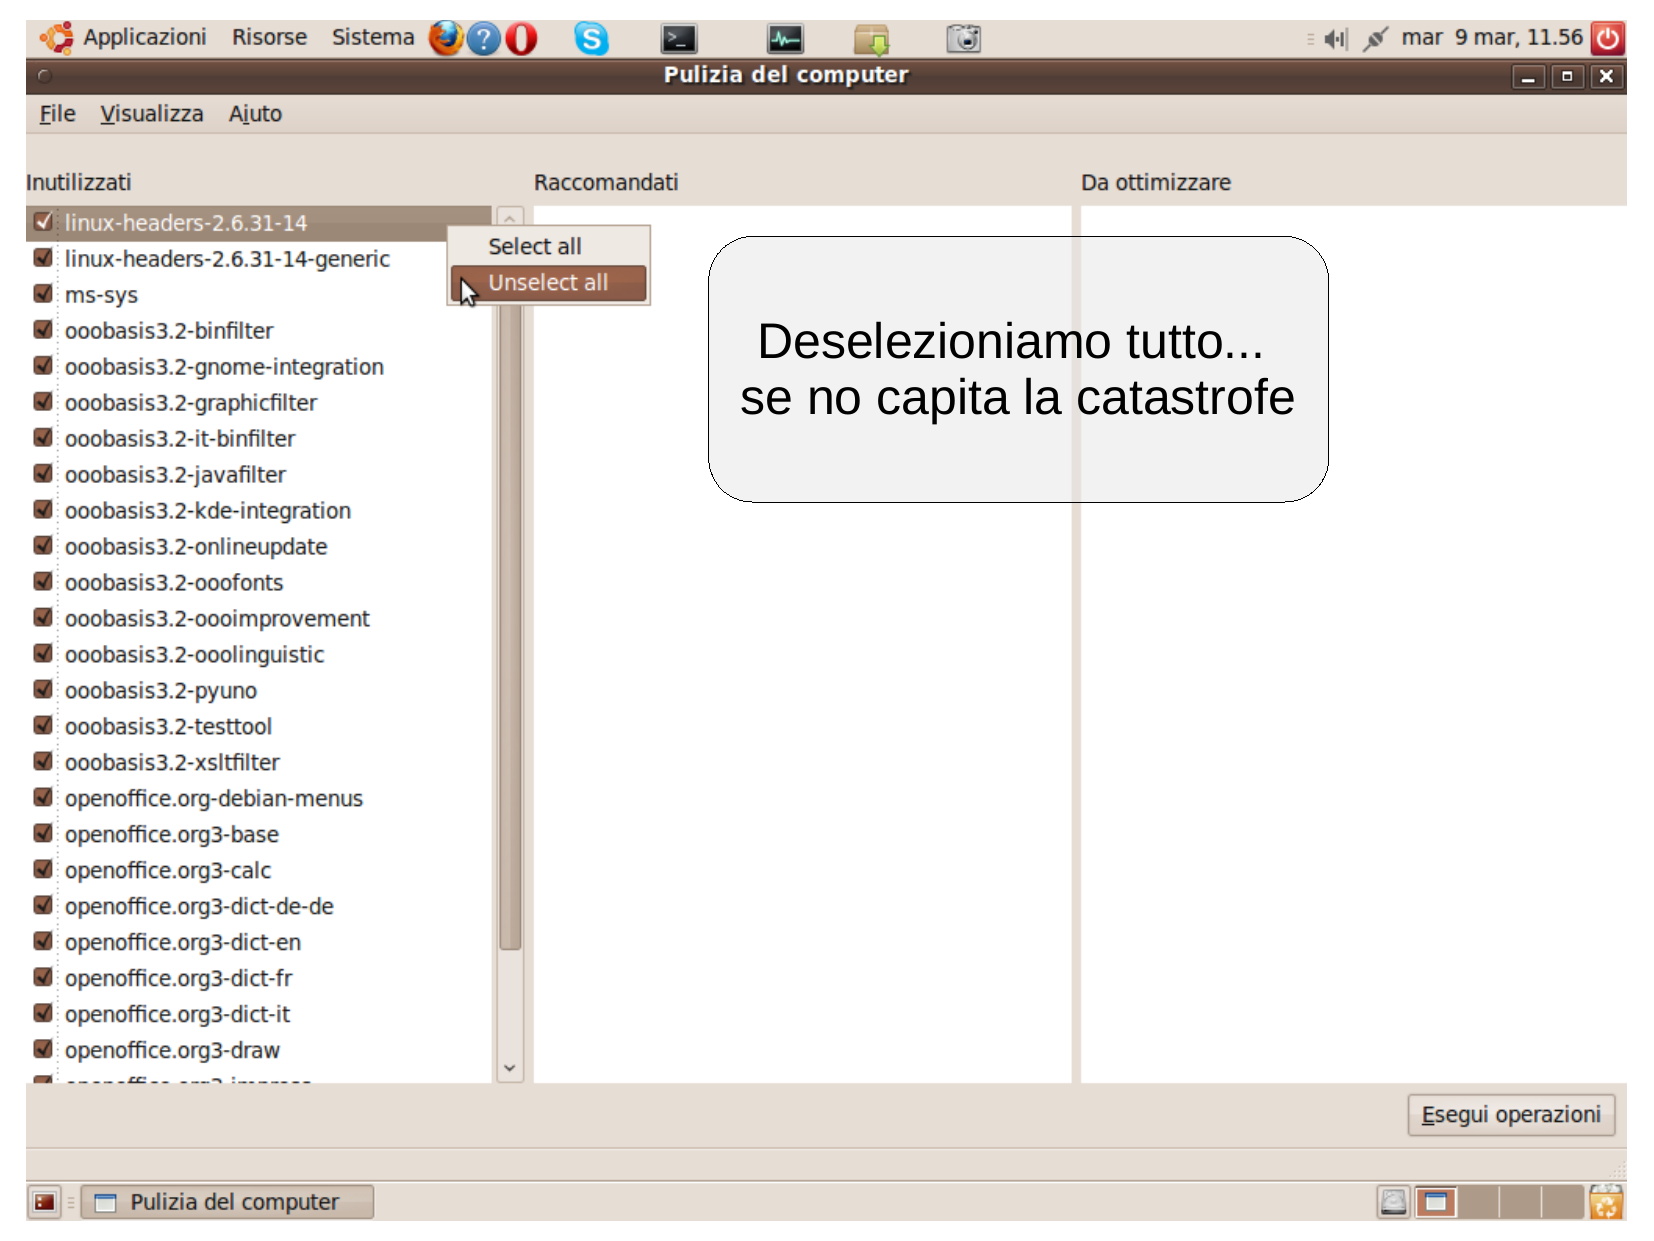

Deselezioniamo tutto...
se no capita la catastrofe